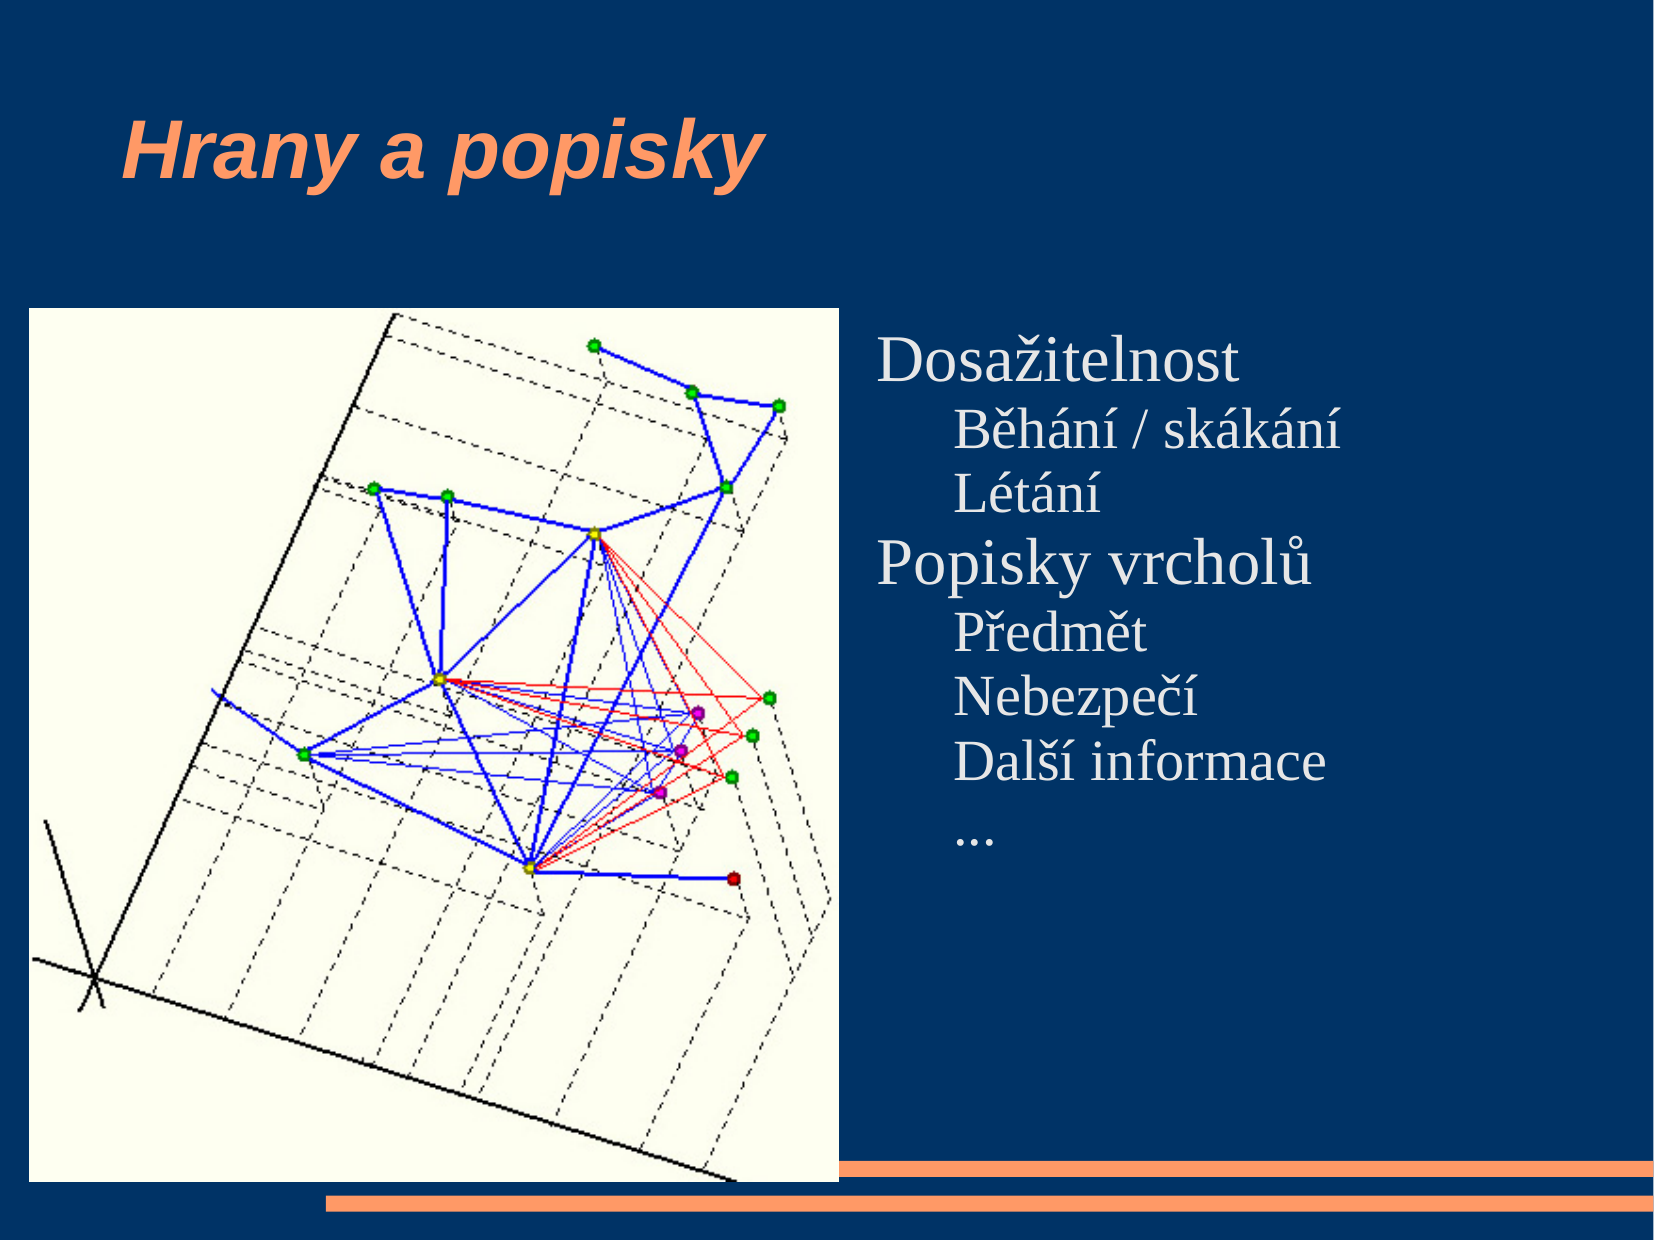

# Hrany a popisky
Dosažitelnost
Běhání / skákání
Létání
Popisky vrcholů
Předmět
Nebezpečí
Další informace
...